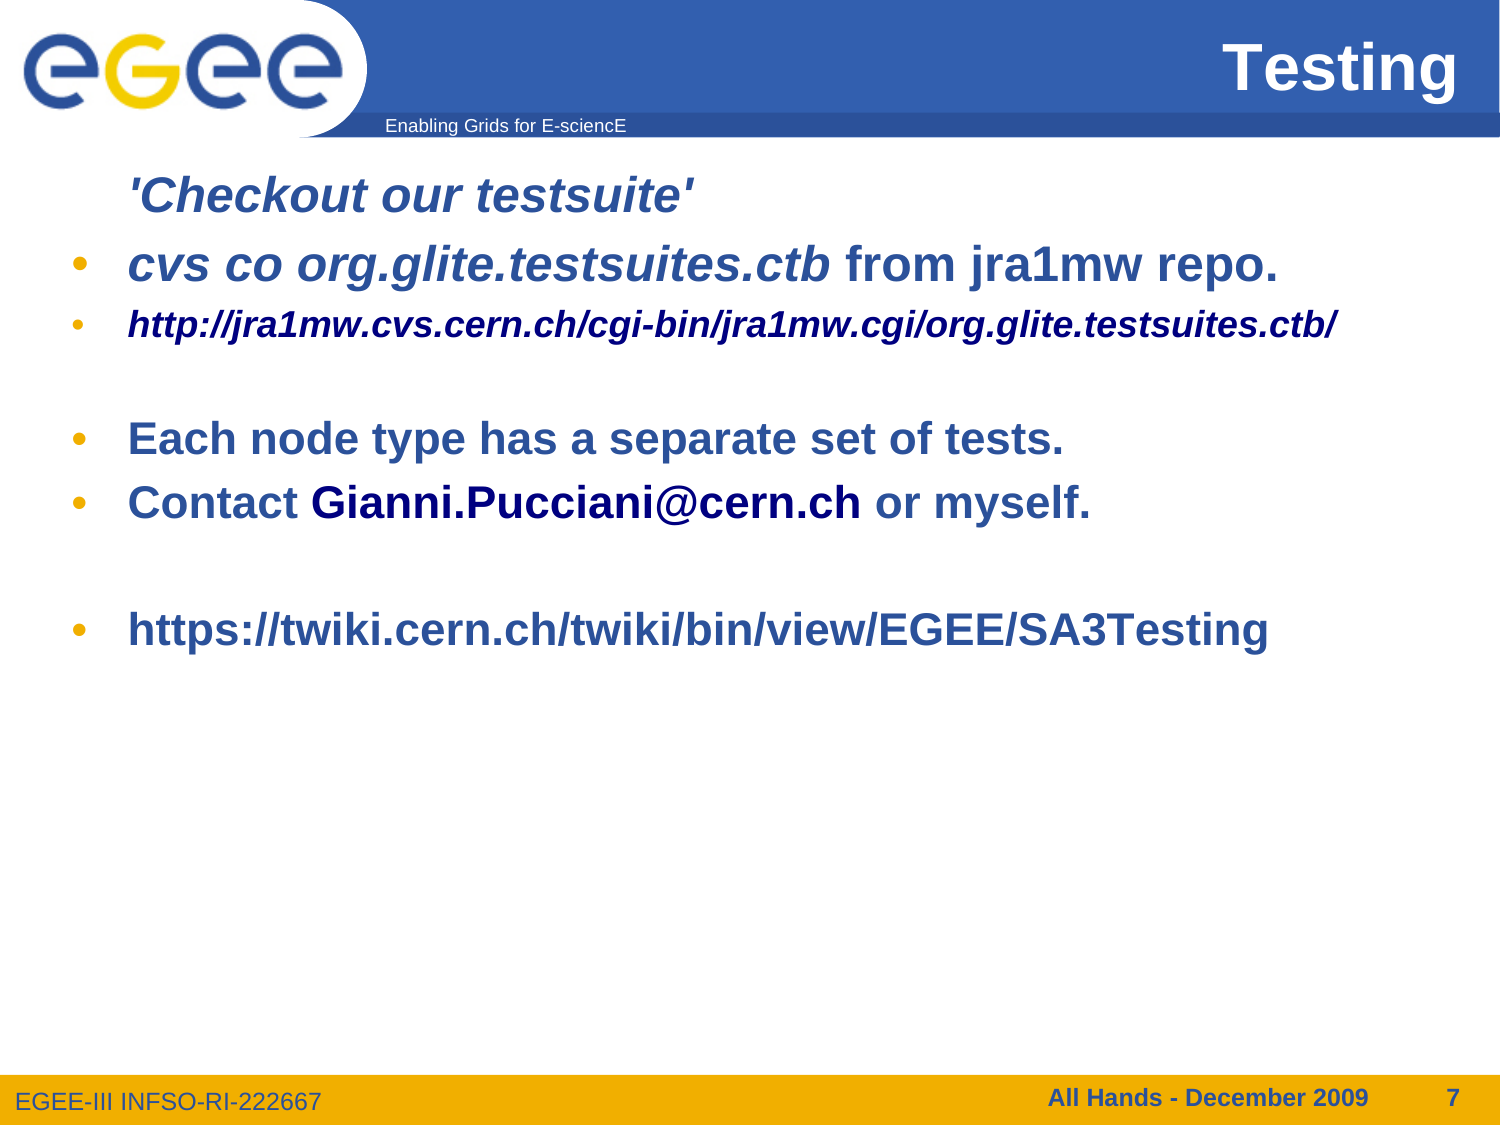

# Testing
'Checkout our testsuite'
cvs co org.glite.testsuites.ctb from jra1mw repo.
http://jra1mw.cvs.cern.ch/cgi-bin/jra1mw.cgi/org.glite.testsuites.ctb/
Each node type has a separate set of tests.
Contact Gianni.Pucciani@cern.ch or myself.
https://twiki.cern.ch/twiki/bin/view/EGEE/SA3Testing
All Hands - December 2009
7